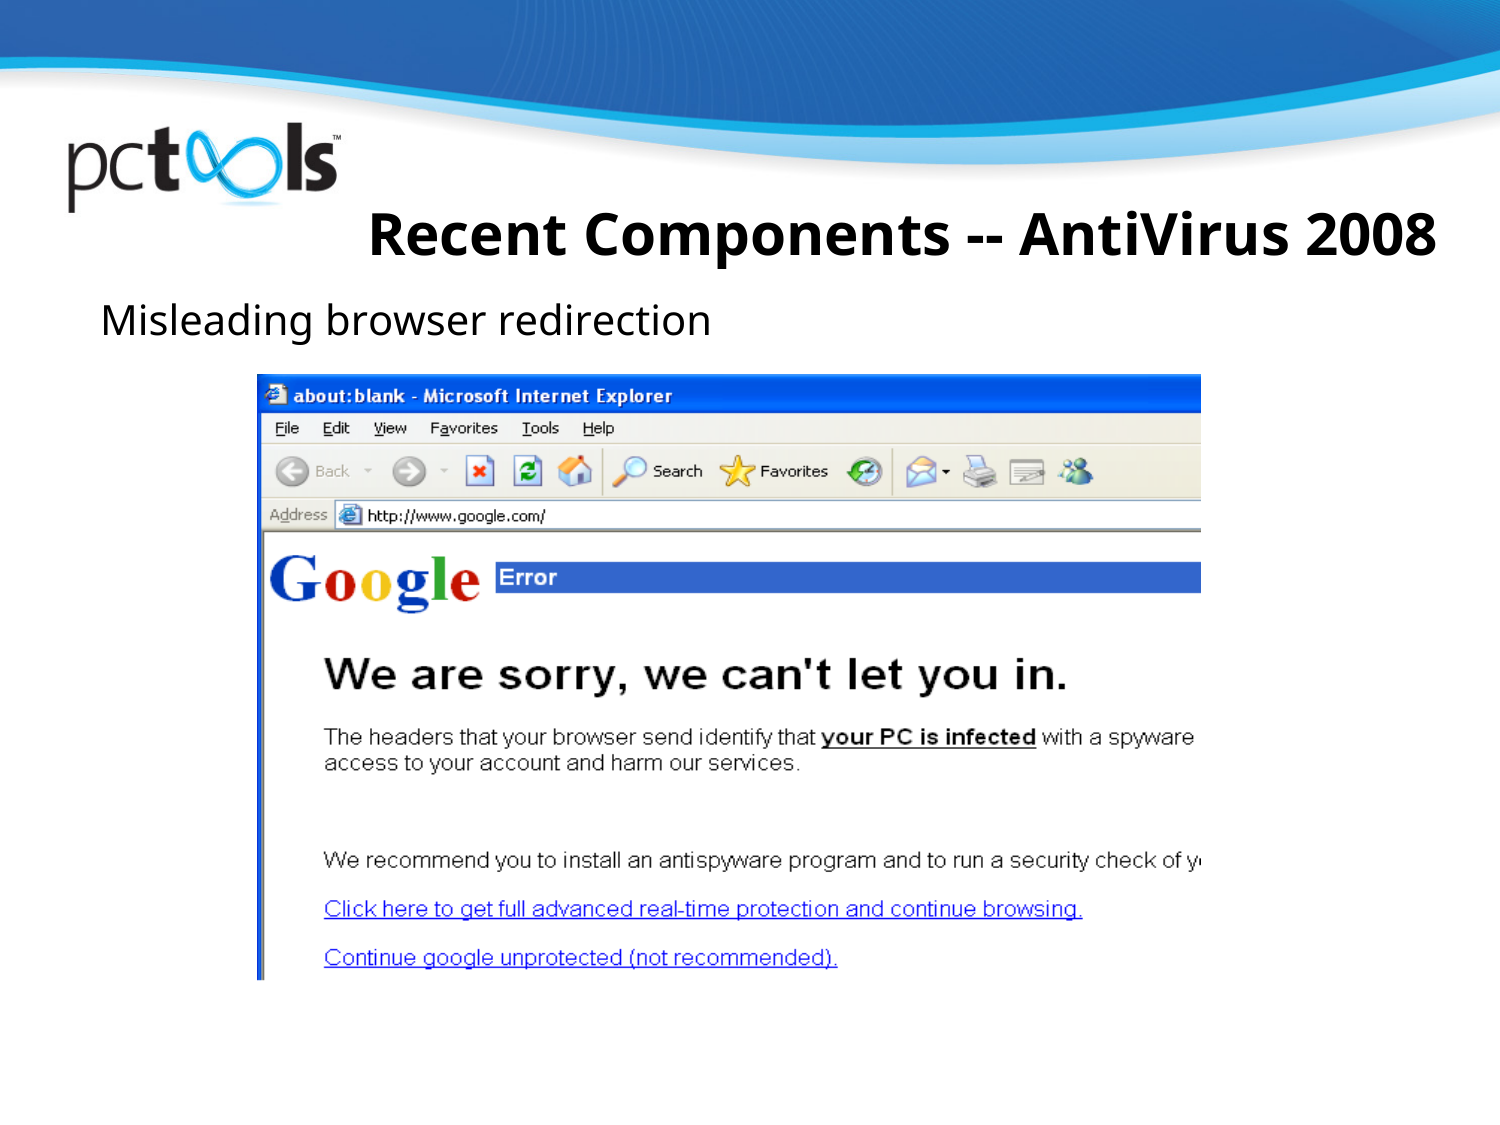

# Recent Components -- AntiVirus 2008
Misleading browser redirection